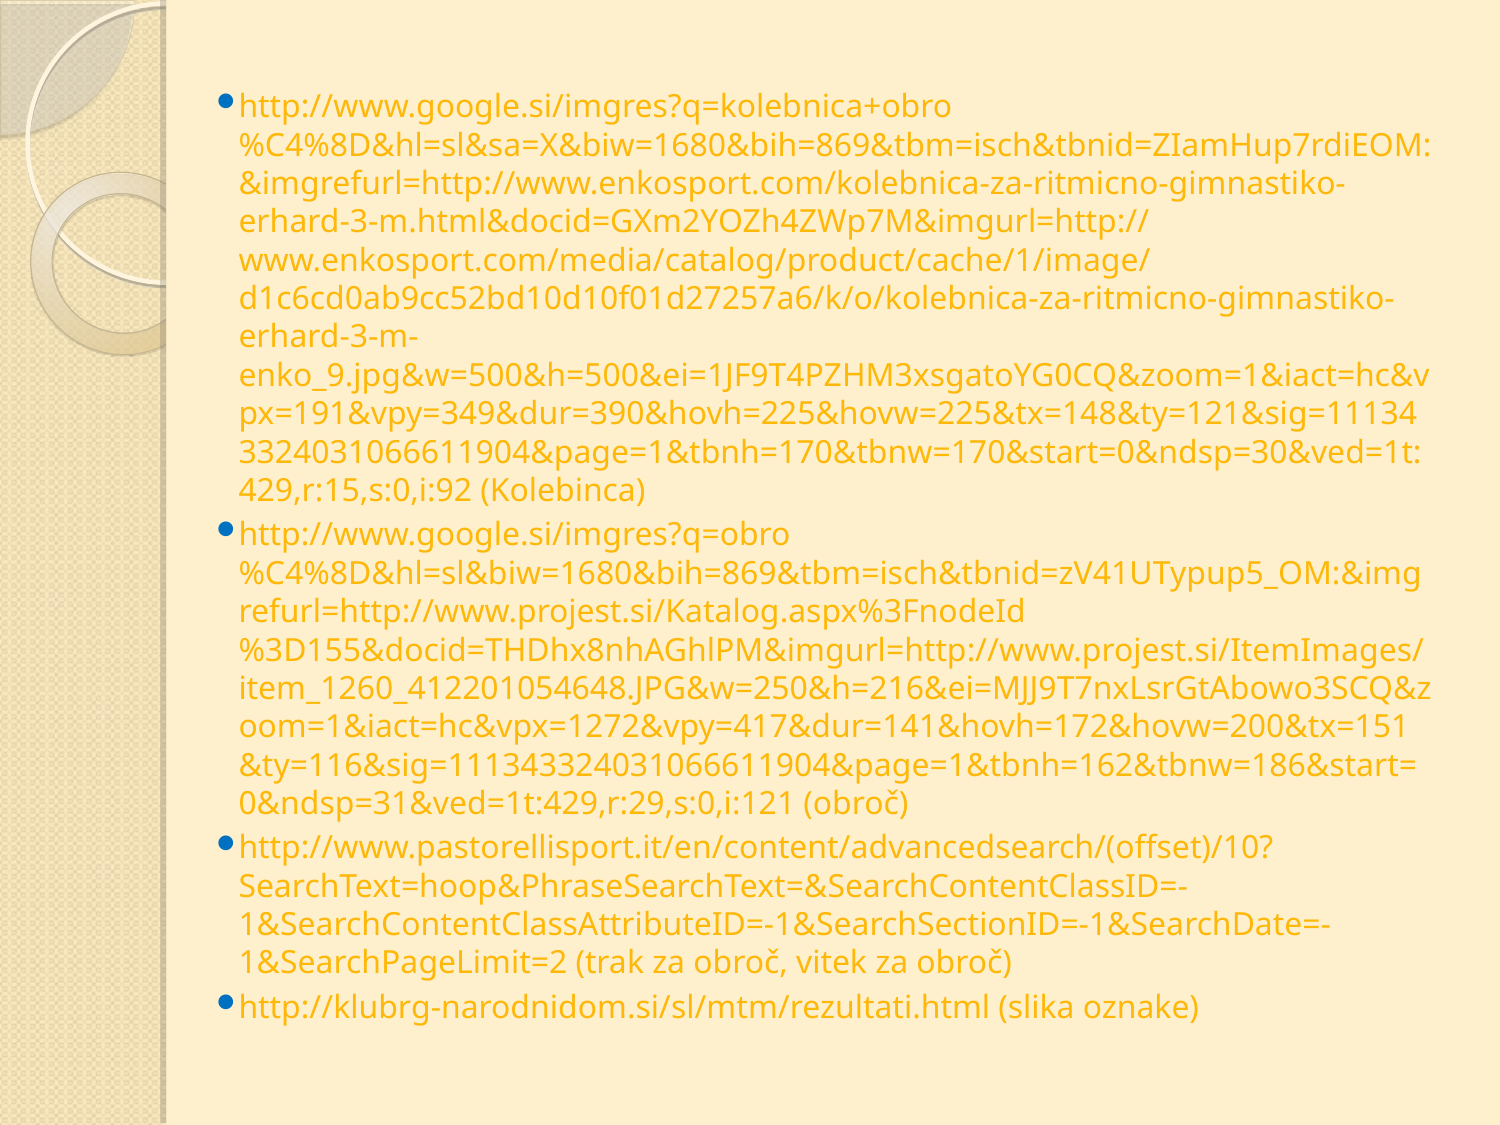

# http://www.google.si/imgres?q=kolebnica+obro%C4%8D&hl=sl&sa=X&biw=1680&bih=869&tbm=isch&tbnid=ZIamHup7rdiEOM:&imgrefurl=http://www.enkosport.com/kolebnica-za-ritmicno-gimnastiko-erhard-3-m.html&docid=GXm2YOZh4ZWp7M&imgurl=http://www.enkosport.com/media/catalog/product/cache/1/image/d1c6cd0ab9cc52bd10d10f01d27257a6/k/o/kolebnica-za-ritmicno-gimnastiko-erhard-3-m-enko_9.jpg&w=500&h=500&ei=1JF9T4PZHM3xsgatoYG0CQ&zoom=1&iact=hc&vpx=191&vpy=349&dur=390&hovh=225&hovw=225&tx=148&ty=121&sig=111343324031066611904&page=1&tbnh=170&tbnw=170&start=0&ndsp=30&ved=1t:429,r:15,s:0,i:92 (Kolebinca)
http://www.google.si/imgres?q=obro%C4%8D&hl=sl&biw=1680&bih=869&tbm=isch&tbnid=zV41UTypup5_OM:&imgrefurl=http://www.projest.si/Katalog.aspx%3FnodeId%3D155&docid=THDhx8nhAGhlPM&imgurl=http://www.projest.si/ItemImages/item_1260_412201054648.JPG&w=250&h=216&ei=MJJ9T7nxLsrGtAbowo3SCQ&zoom=1&iact=hc&vpx=1272&vpy=417&dur=141&hovh=172&hovw=200&tx=151&ty=116&sig=111343324031066611904&page=1&tbnh=162&tbnw=186&start=0&ndsp=31&ved=1t:429,r:29,s:0,i:121 (obroč)
http://www.pastorellisport.it/en/content/advancedsearch/(offset)/10?SearchText=hoop&PhraseSearchText=&SearchContentClassID=-1&SearchContentClassAttributeID=-1&SearchSectionID=-1&SearchDate=-1&SearchPageLimit=2 (trak za obroč, vitek za obroč)
http://klubrg-narodnidom.si/sl/mtm/rezultati.html (slika oznake)